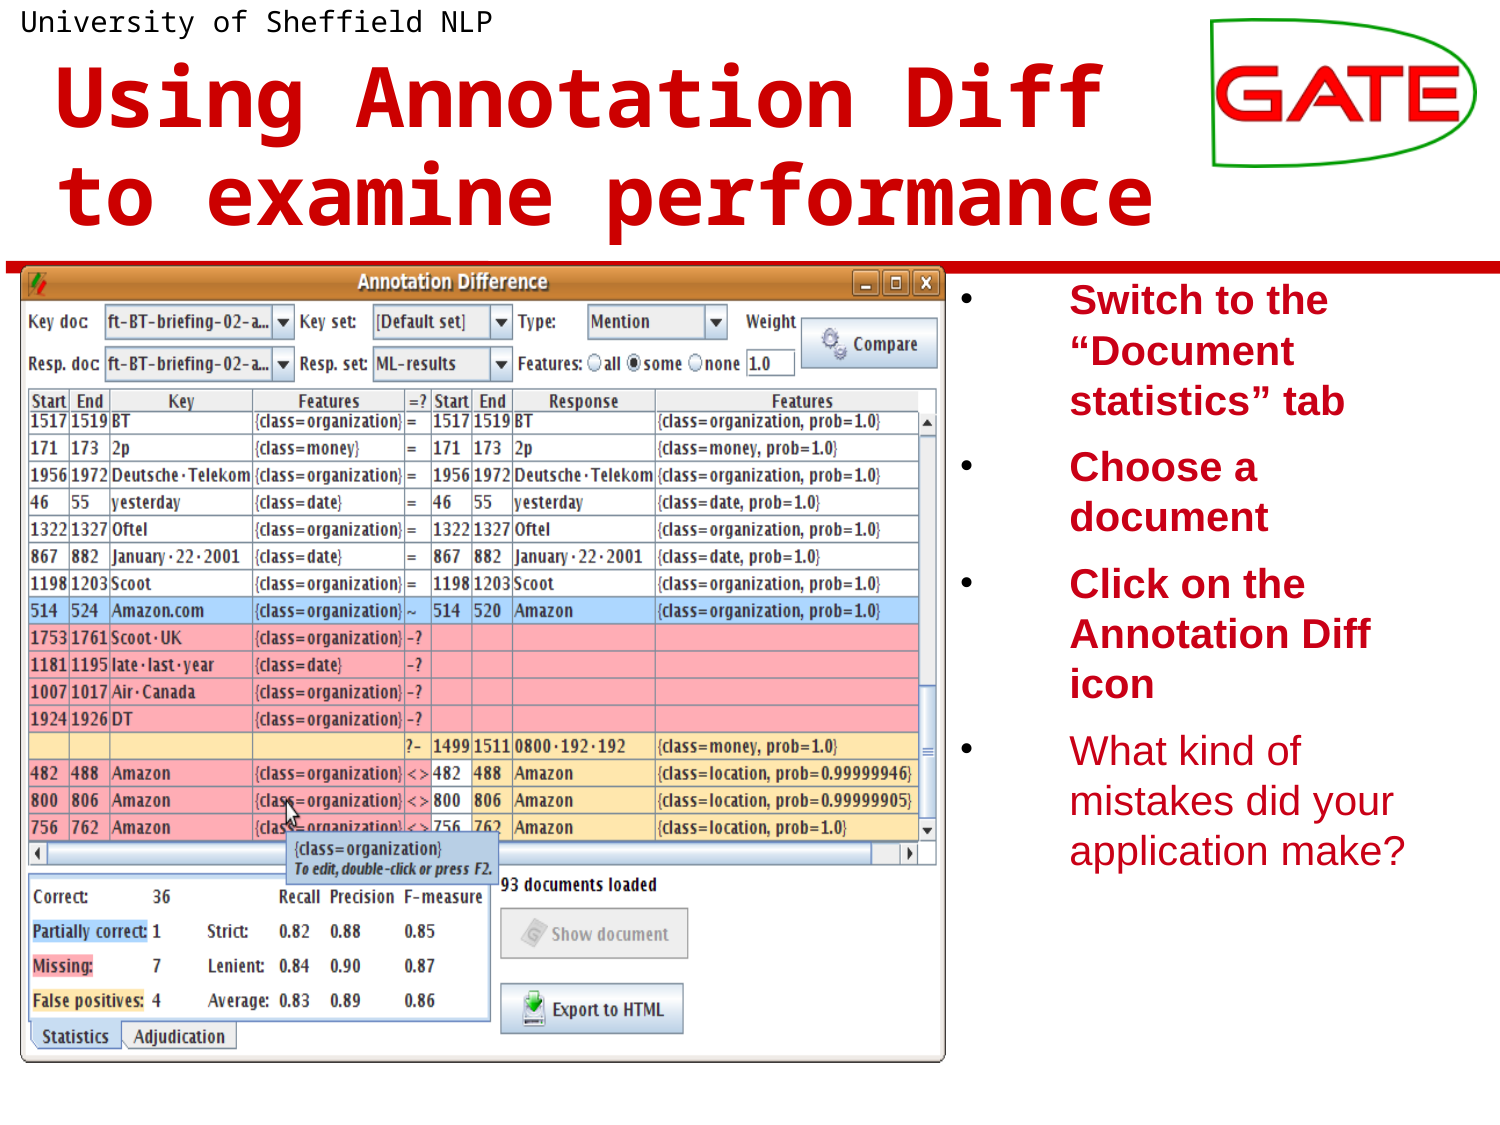

# Using Annotation Diff to examine performance
Switch to the “Document statistics” tab
Choose a document
Click on the Annotation Diff icon
What kind of mistakes did your application make?